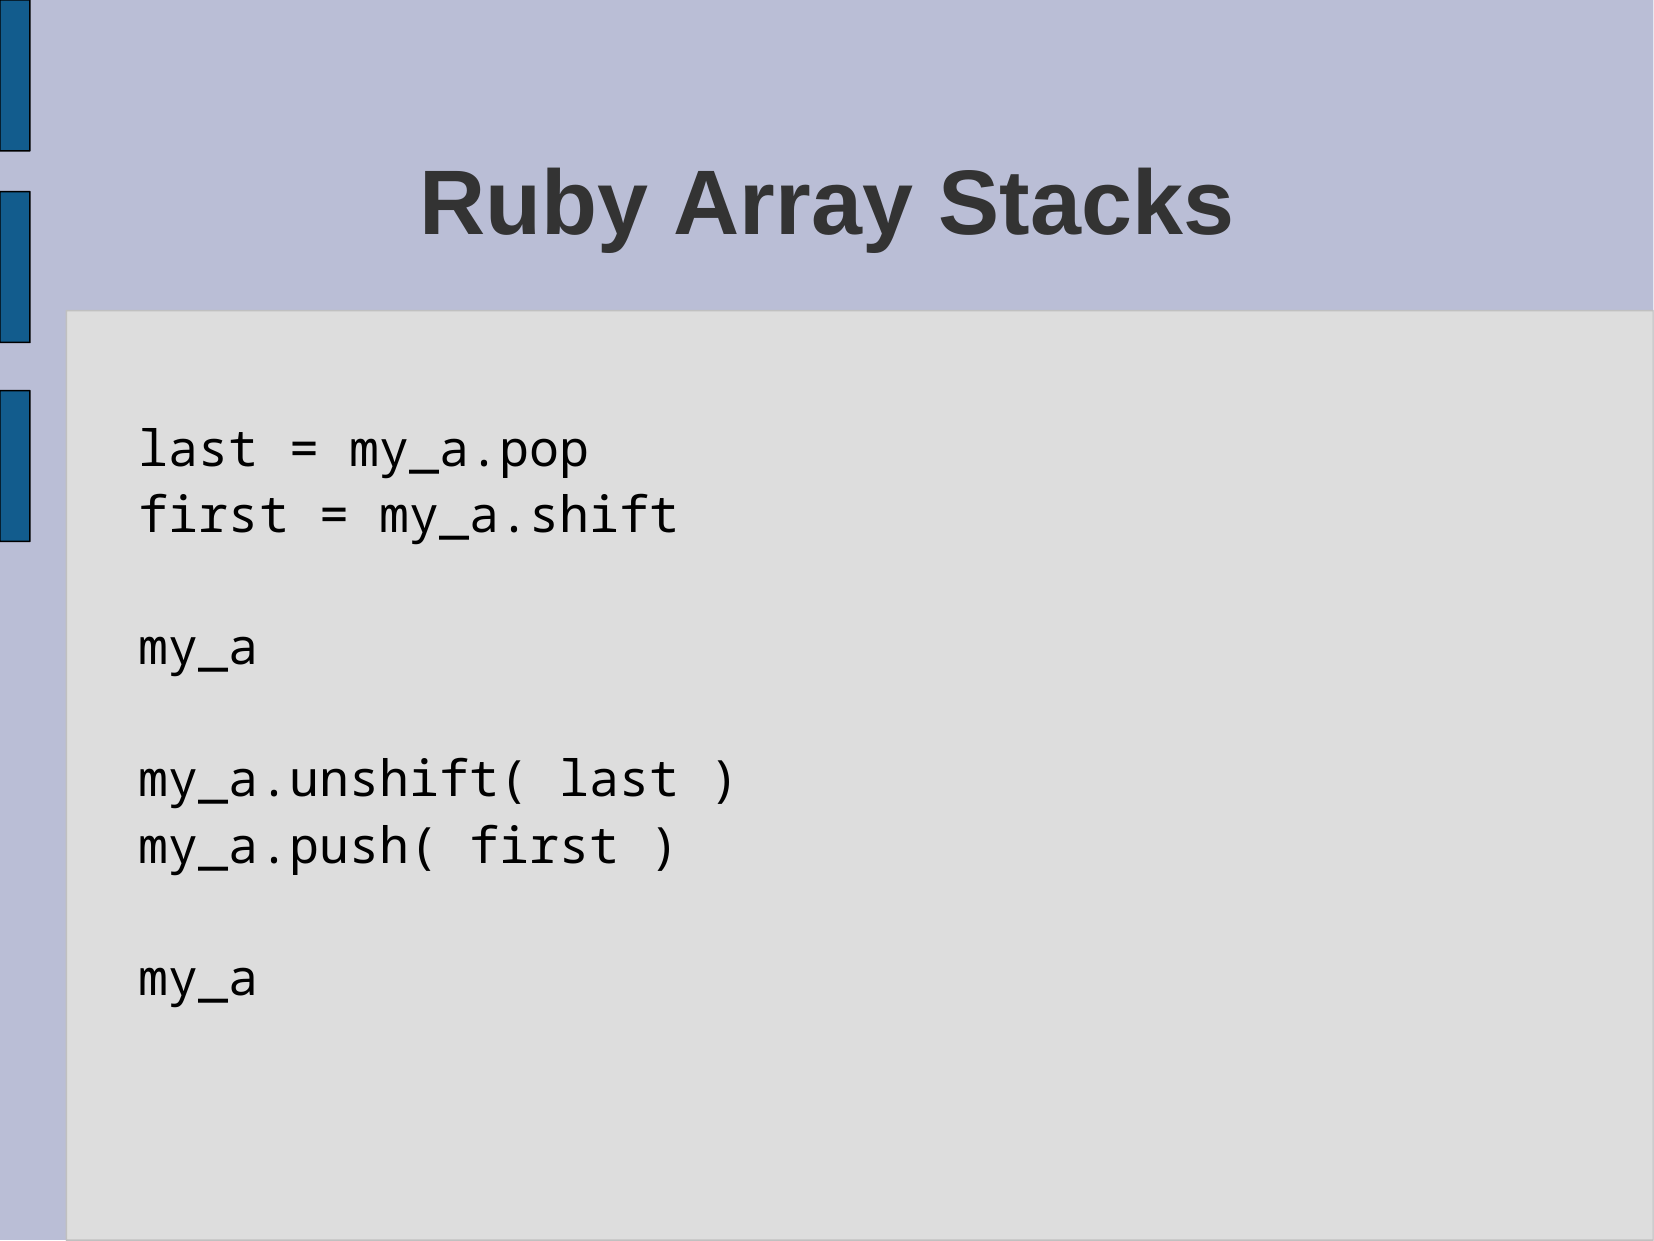

#
Ruby Array Stacks
last = my_a.pop
first = my_a.shift
my_a
my_a.unshift( last )
my_a.push( first )
my_a